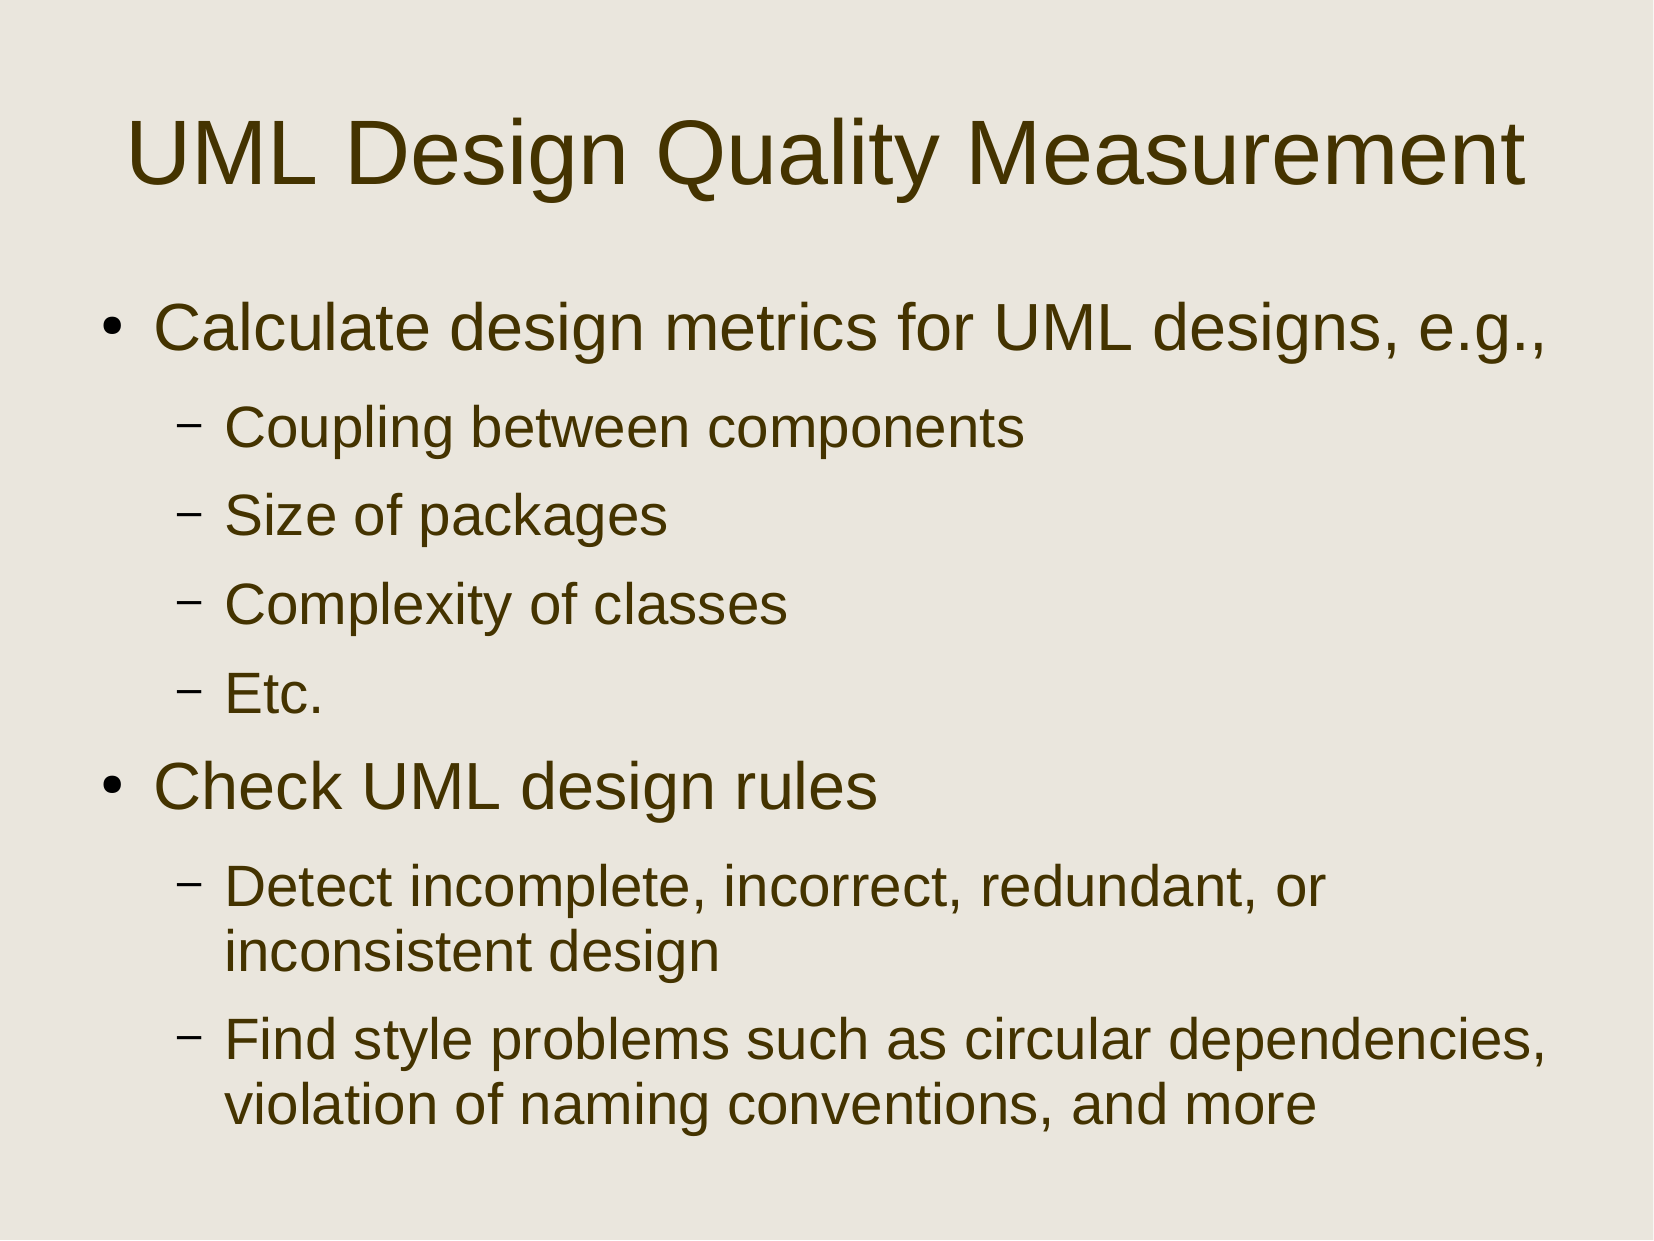

# UML Design Quality Measurement
Calculate design metrics for UML designs, e.g.,
Coupling between components
Size of packages
Complexity of classes
Etc.
Check UML design rules
Detect incomplete, incorrect, redundant, or inconsistent design
Find style problems such as circular dependencies, violation of naming conventions, and more